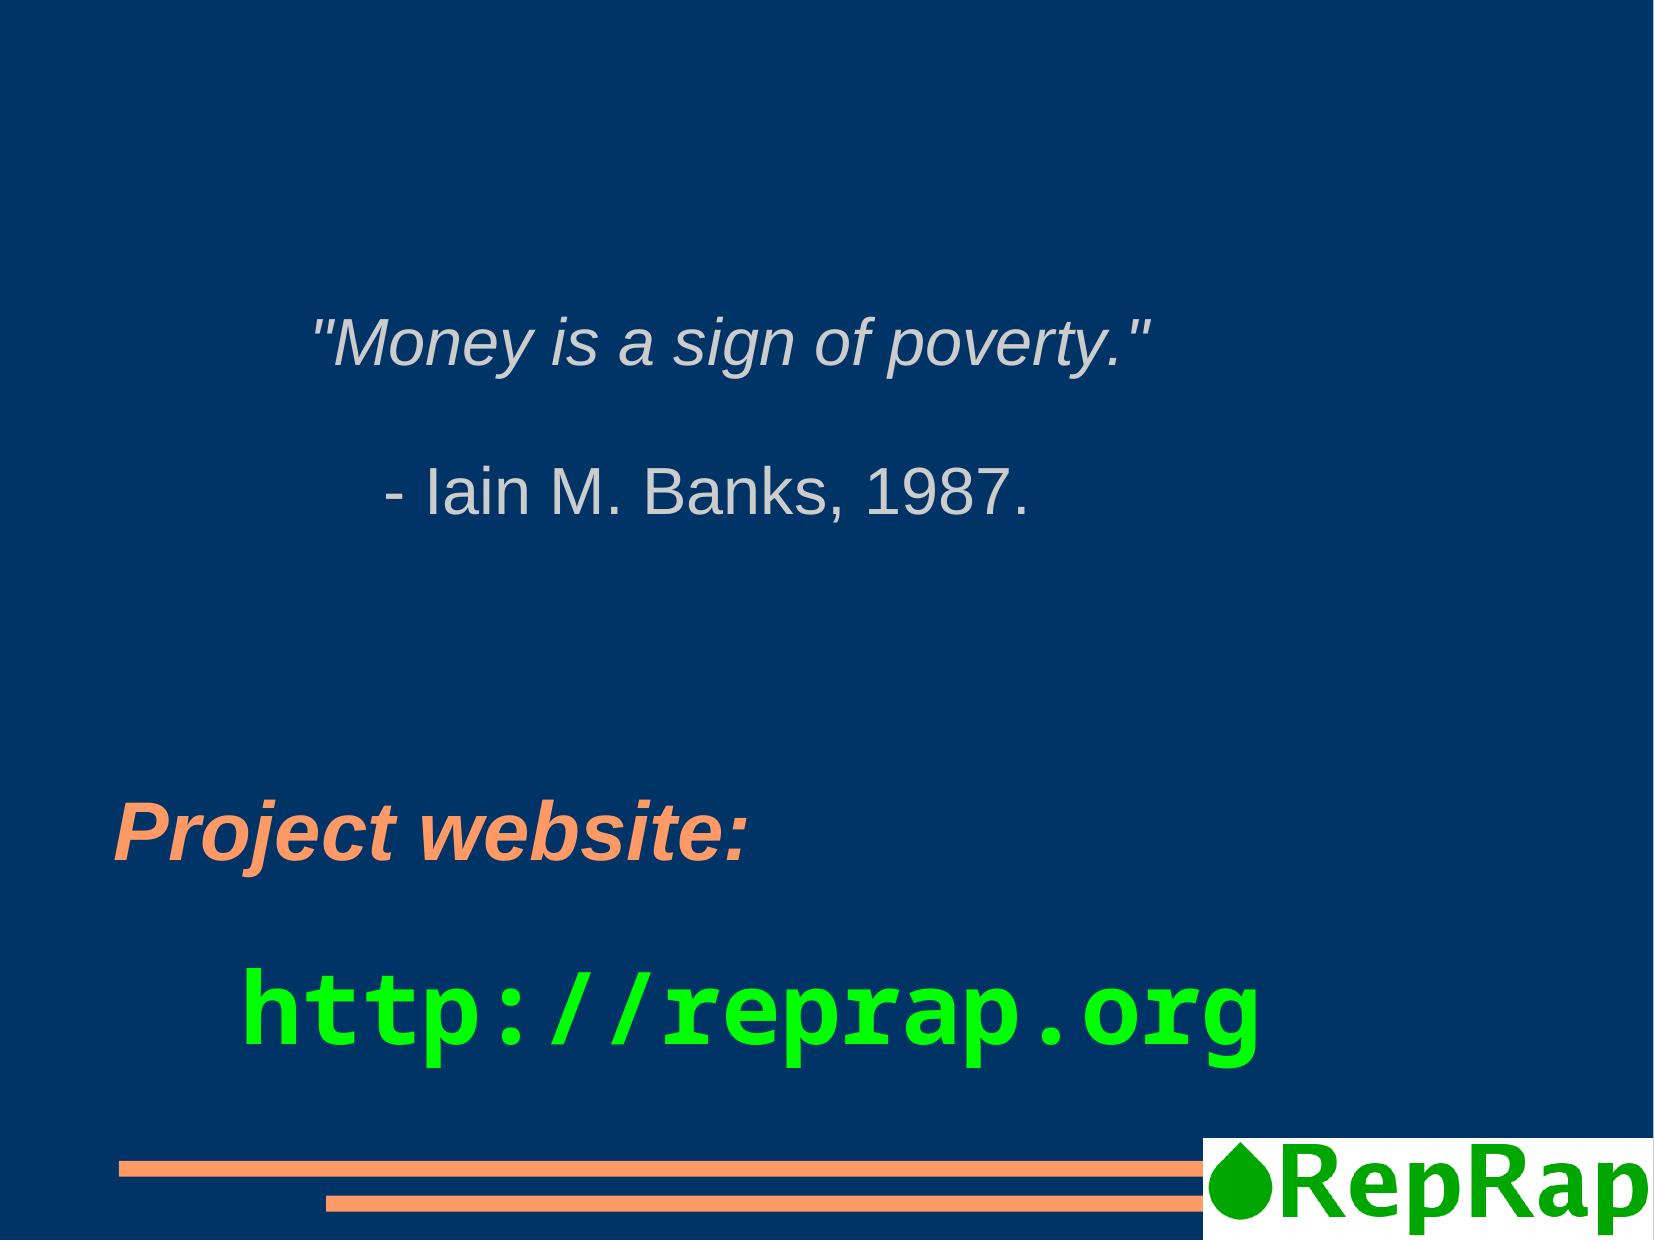

"Money is a sign of poverty."
 - Iain M. Banks, 1987.
# Project website:
http://reprap.org